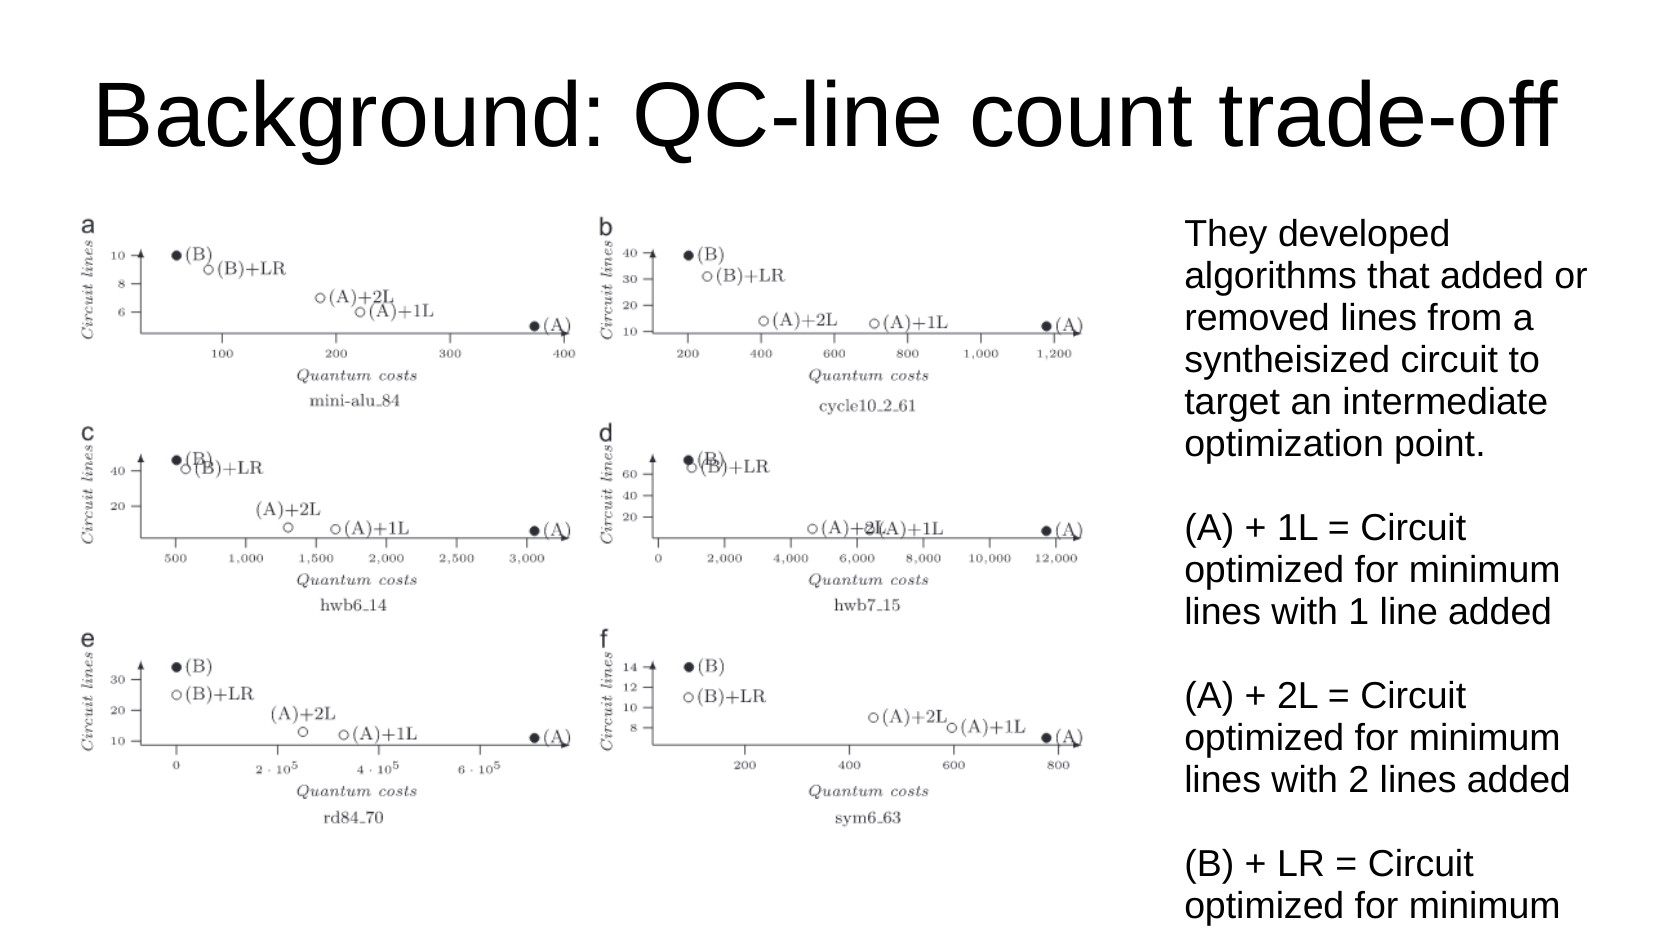

# Background: QC-line count trade-off
They developed algorithms that added or removed lines from a syntheisized circuit to target an intermediate optimization point.
(A) + 1L = Circuit optimized for minimum lines with 1 line added
(A) + 2L = Circuit optimized for minimum lines with 2 lines added
(B) + LR = Circuit optimized for minimum gates with lines removed